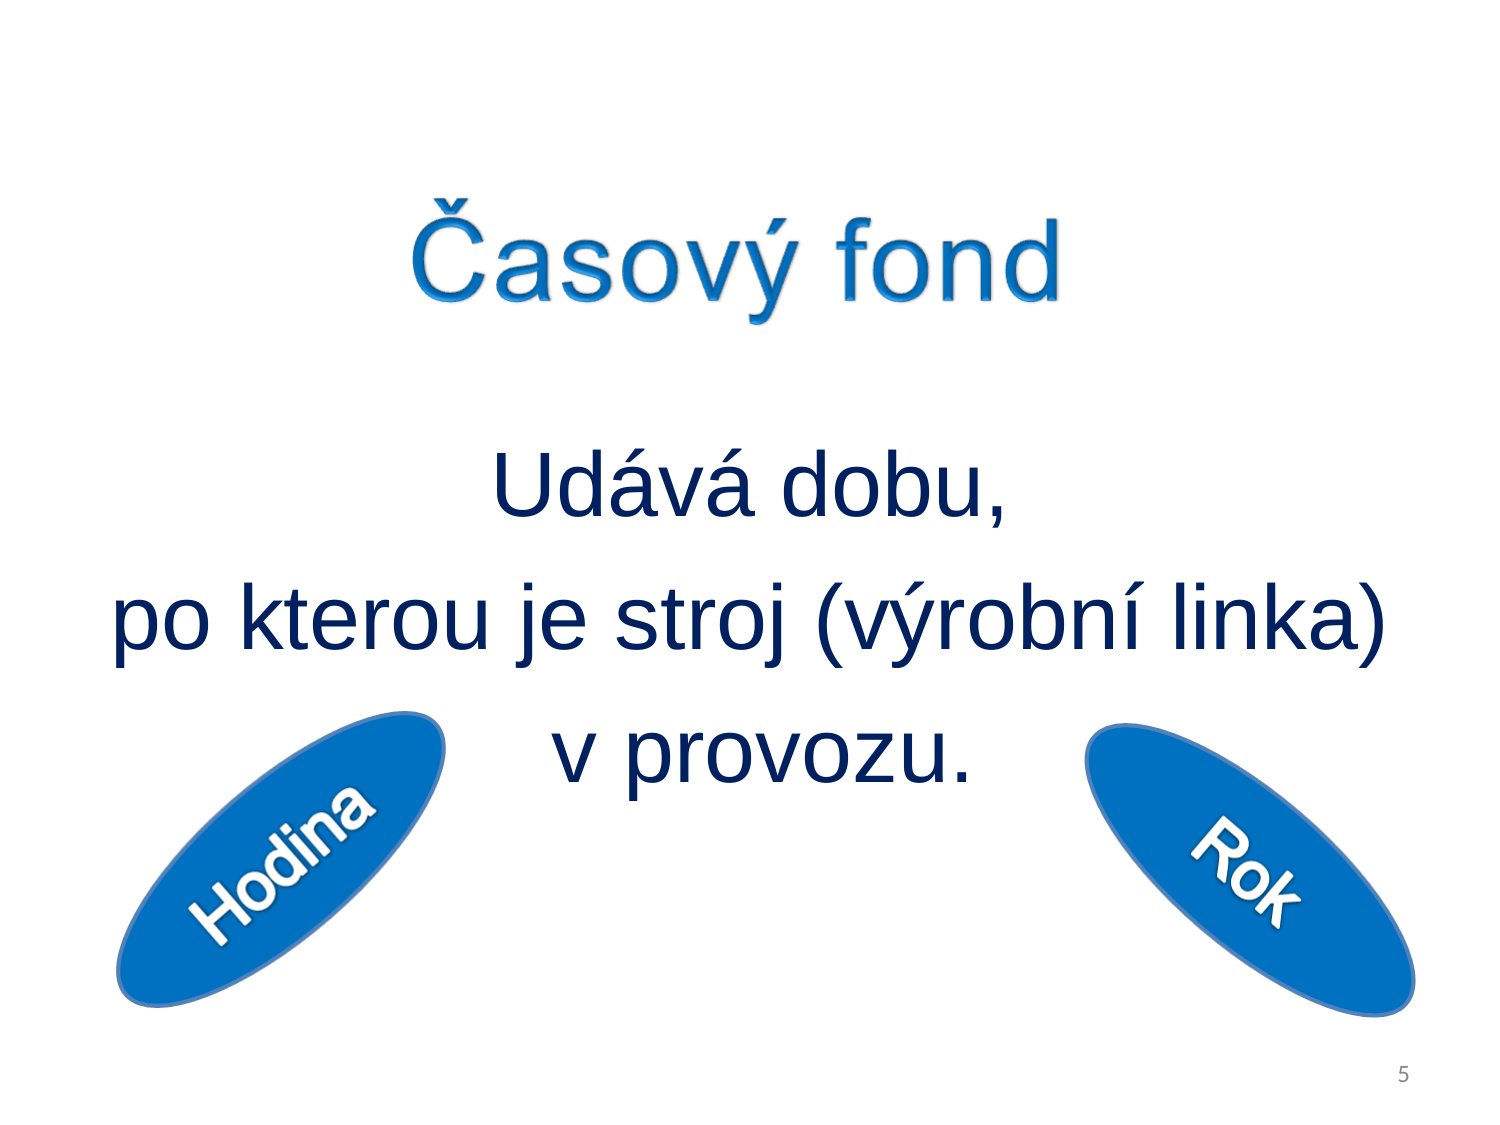

# Udává dobu,
po kterou je stroj (výrobní linka)
v provozu.